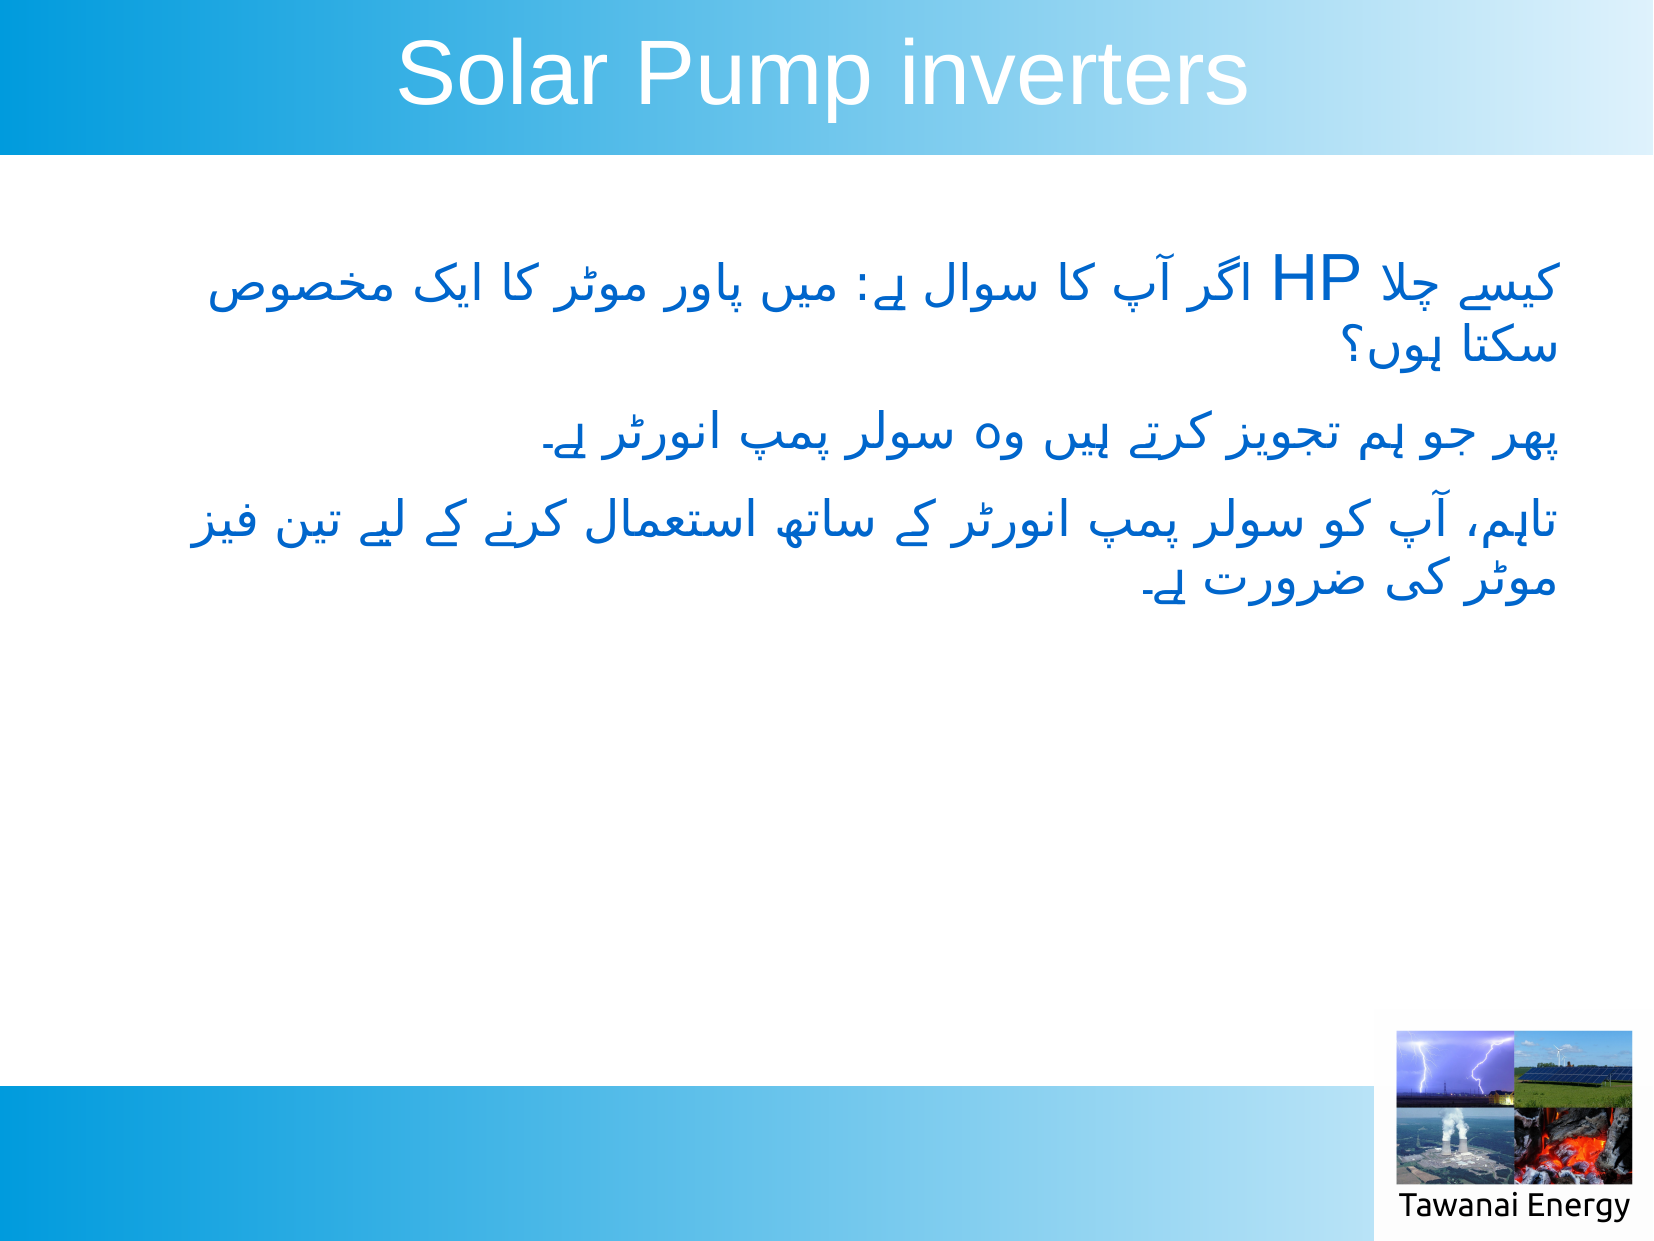

# Solar Pump inverters
اگر آپ کا سوال ہے: میں پاور موٹر کا ایک مخصوص HP کیسے چلا سکتا ہوں؟
پھر جو ہم تجویز کرتے ہیں وہ سولر پمپ انورٹر ہے۔
تاہم، آپ کو سولر پمپ انورٹر کے ساتھ استعمال کرنے کے لیے تین فیز موٹر کی ضرورت ہے۔